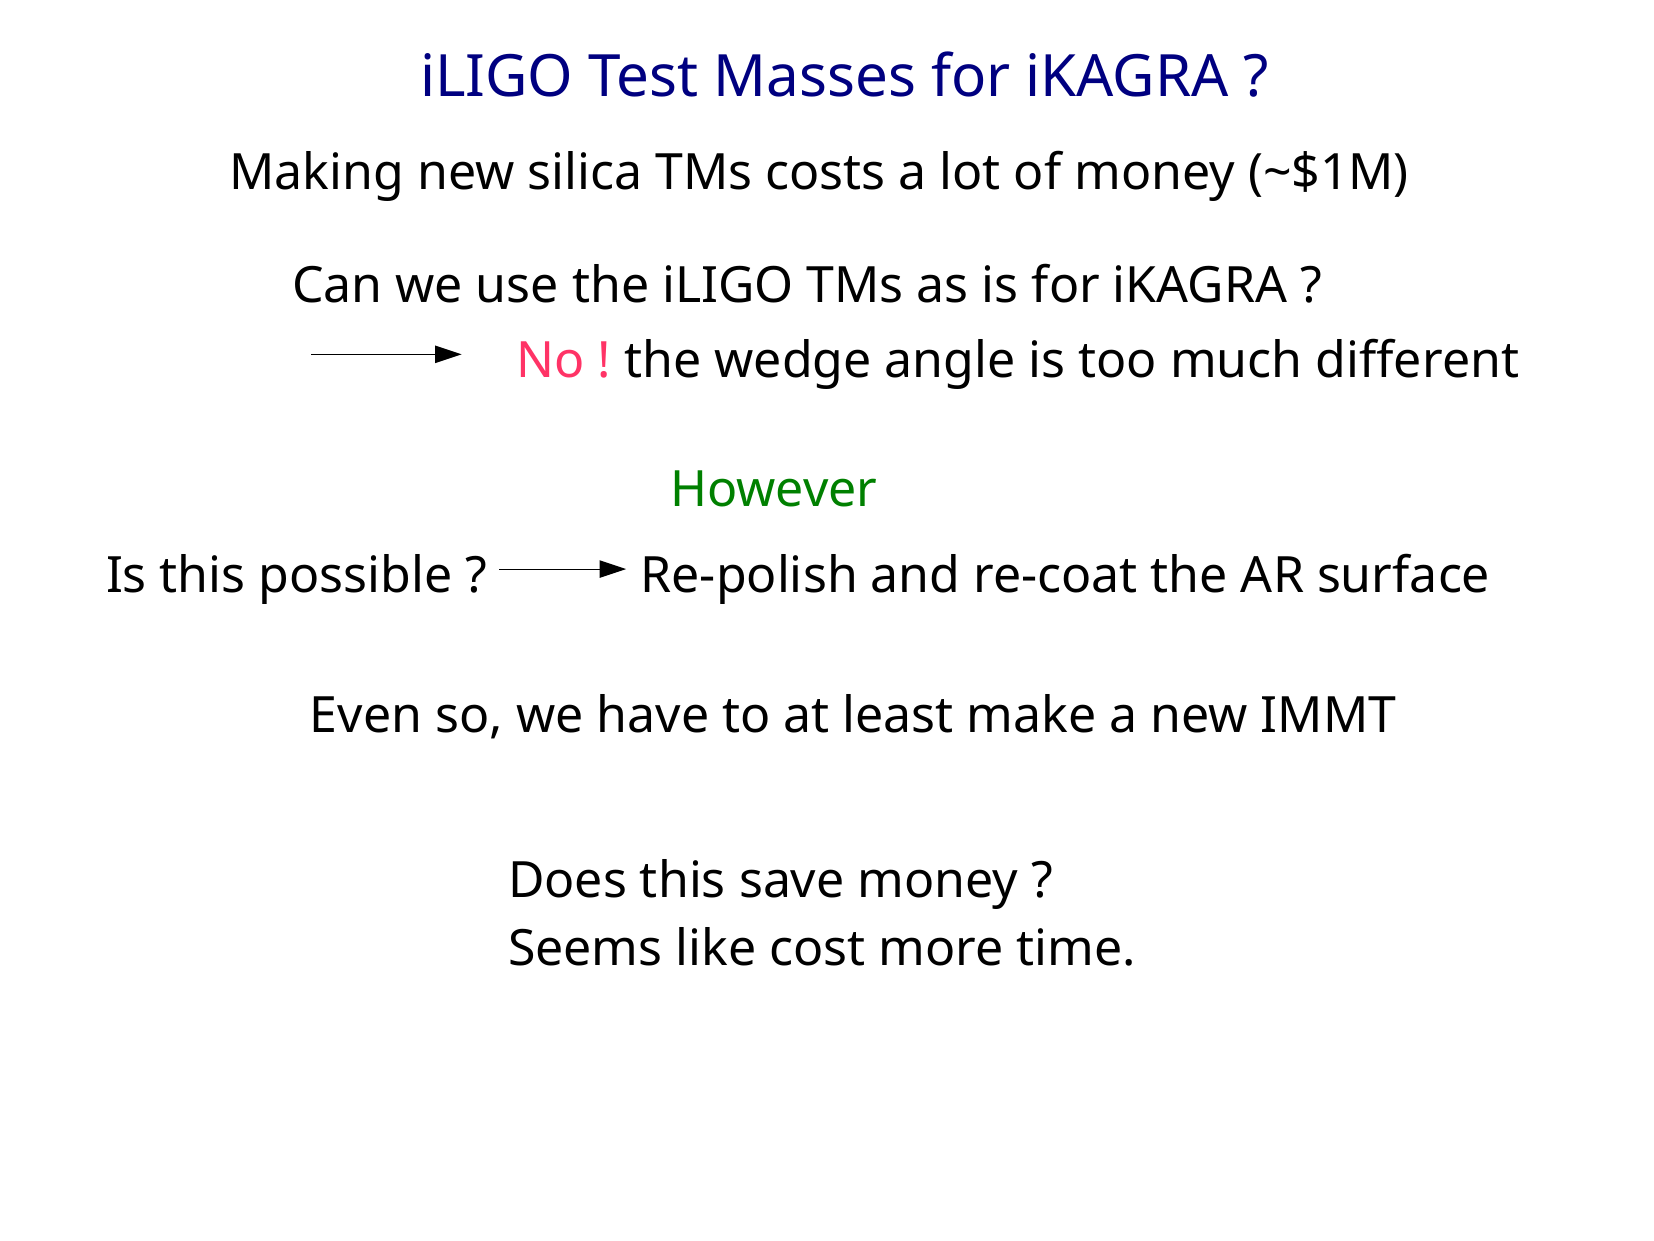

iLIGO Test Masses for iKAGRA ?
Making new silica TMs costs a lot of money (~$1M)
Can we use the iLIGO TMs as is for iKAGRA ?
No ! the wedge angle is too much different
However
Is this possible ?
Re-polish and re-coat the AR surface
Even so, we have to at least make a new IMMT
Does this save money ?
Seems like cost more time.